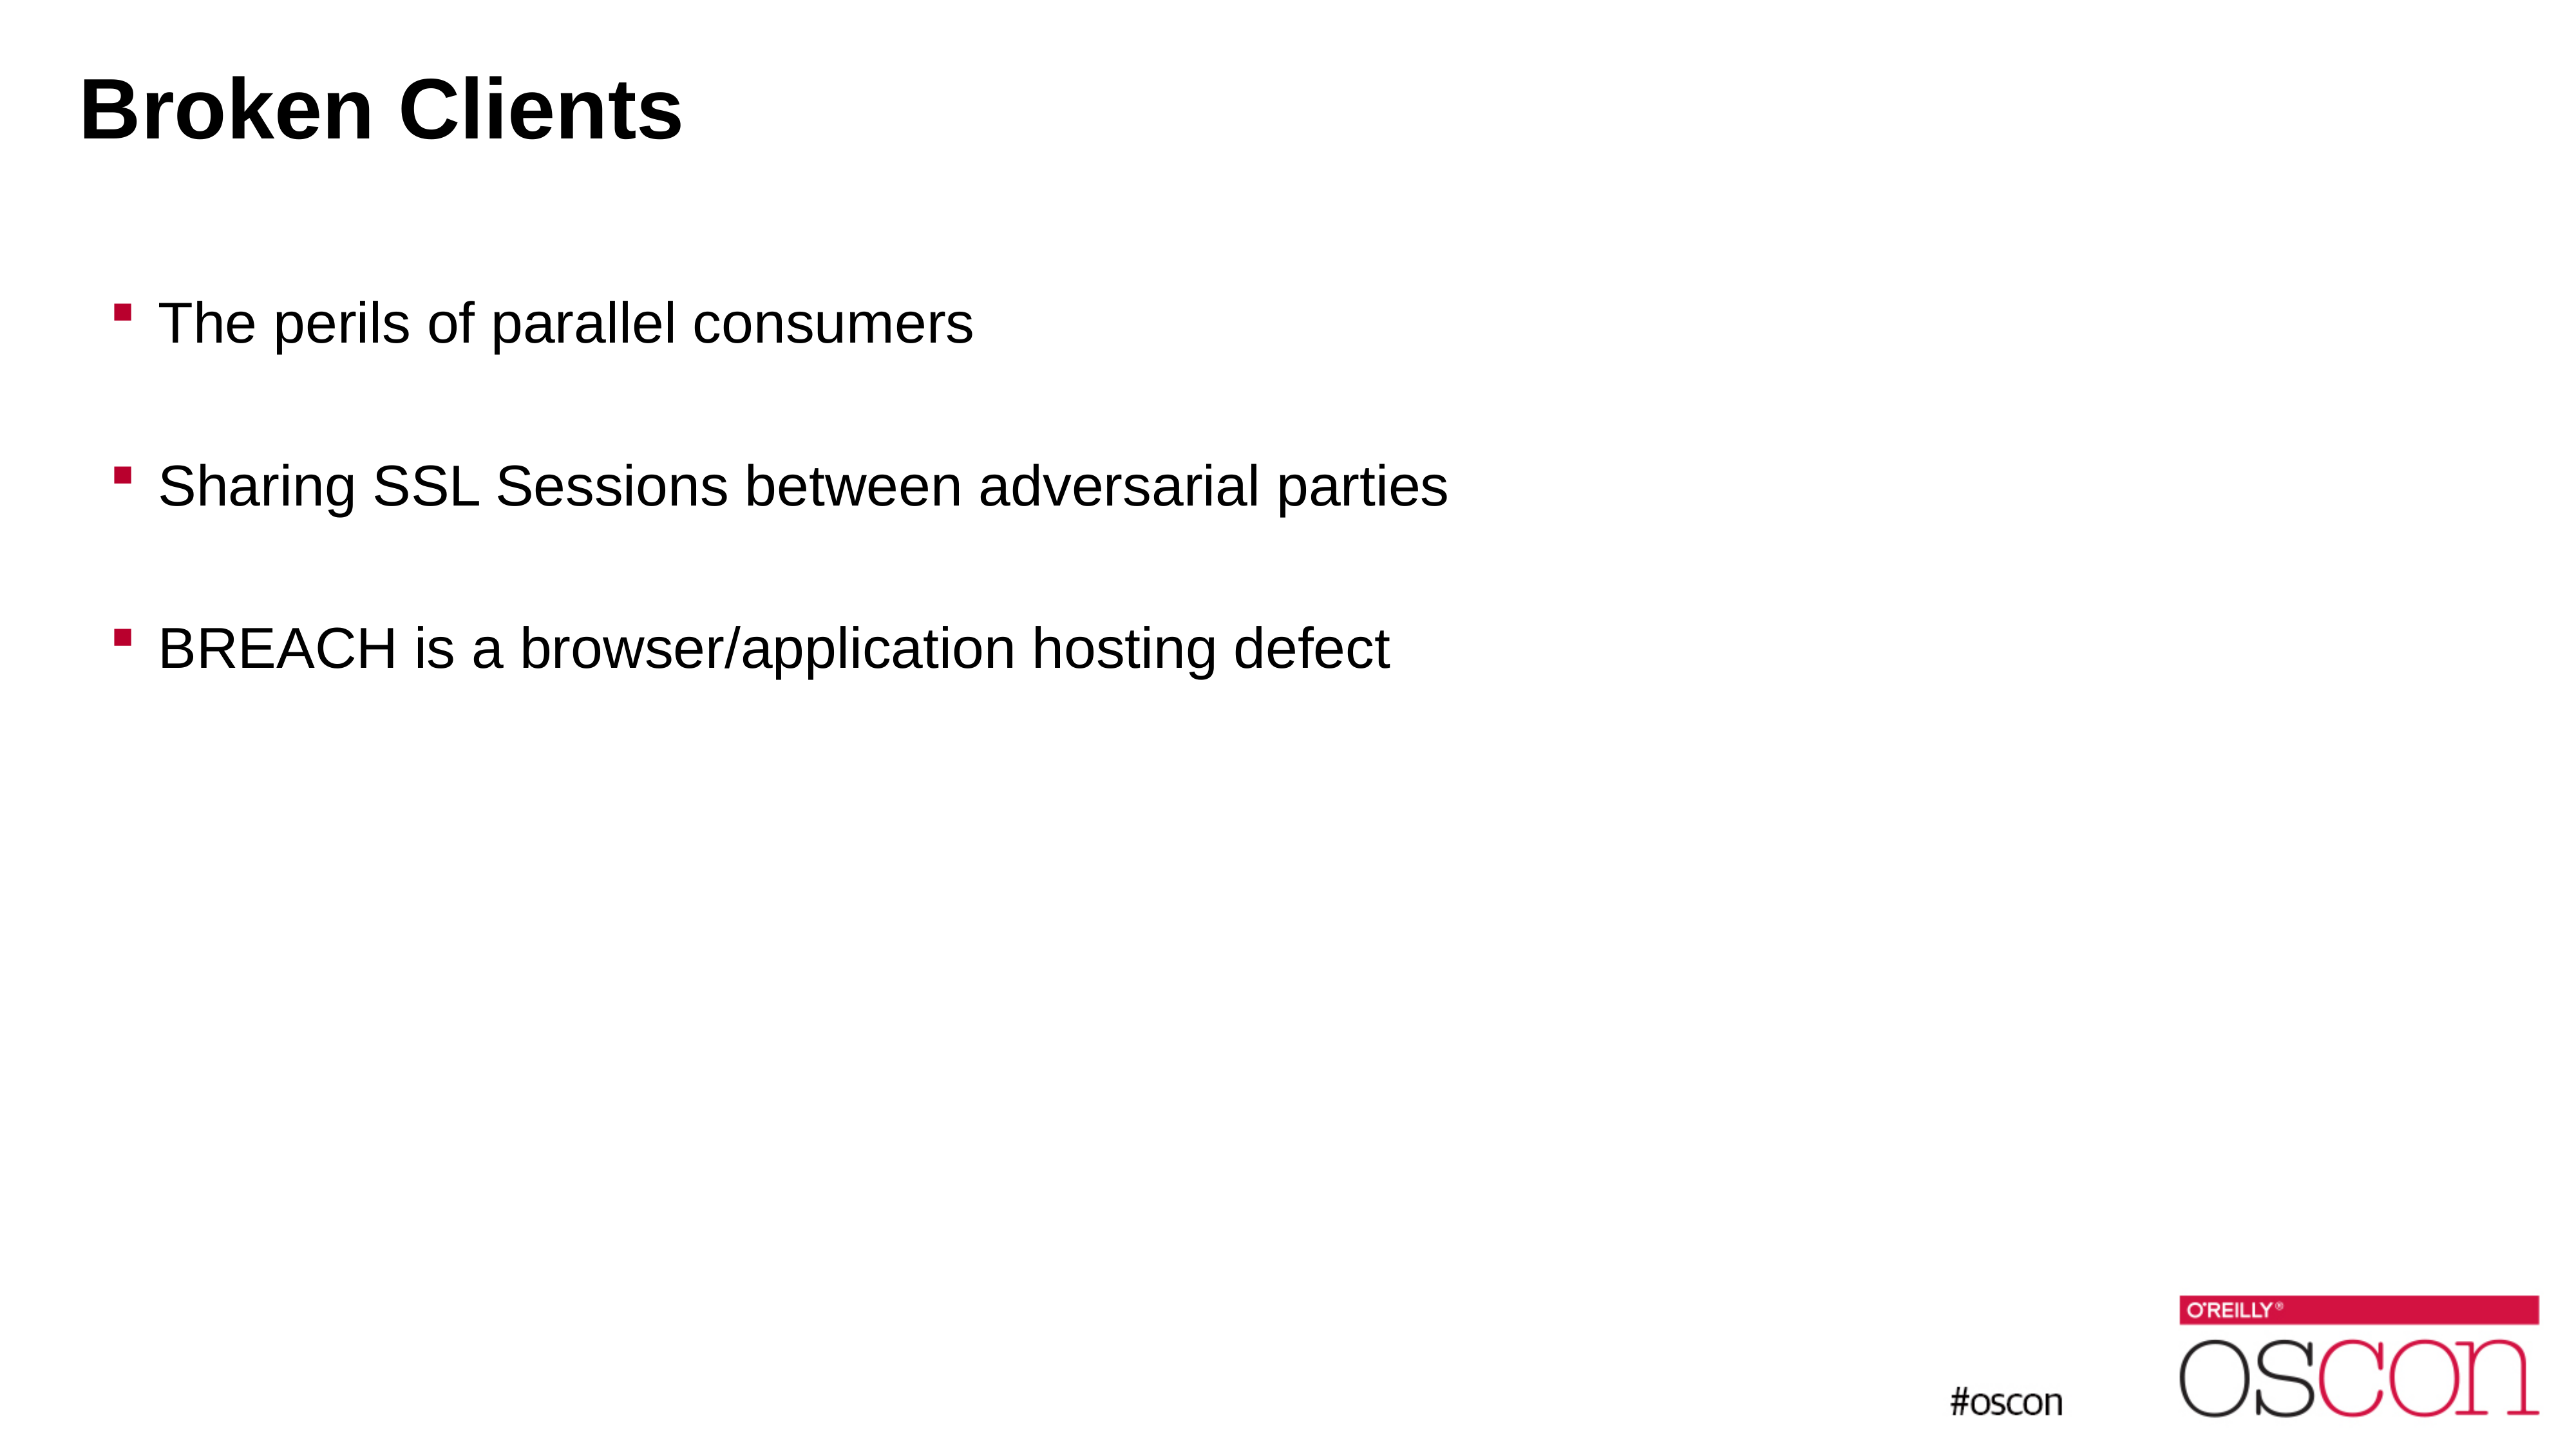

# Broken Clients
The perils of parallel consumers
Sharing SSL Sessions between adversarial parties
BREACH is a browser/application hosting defect